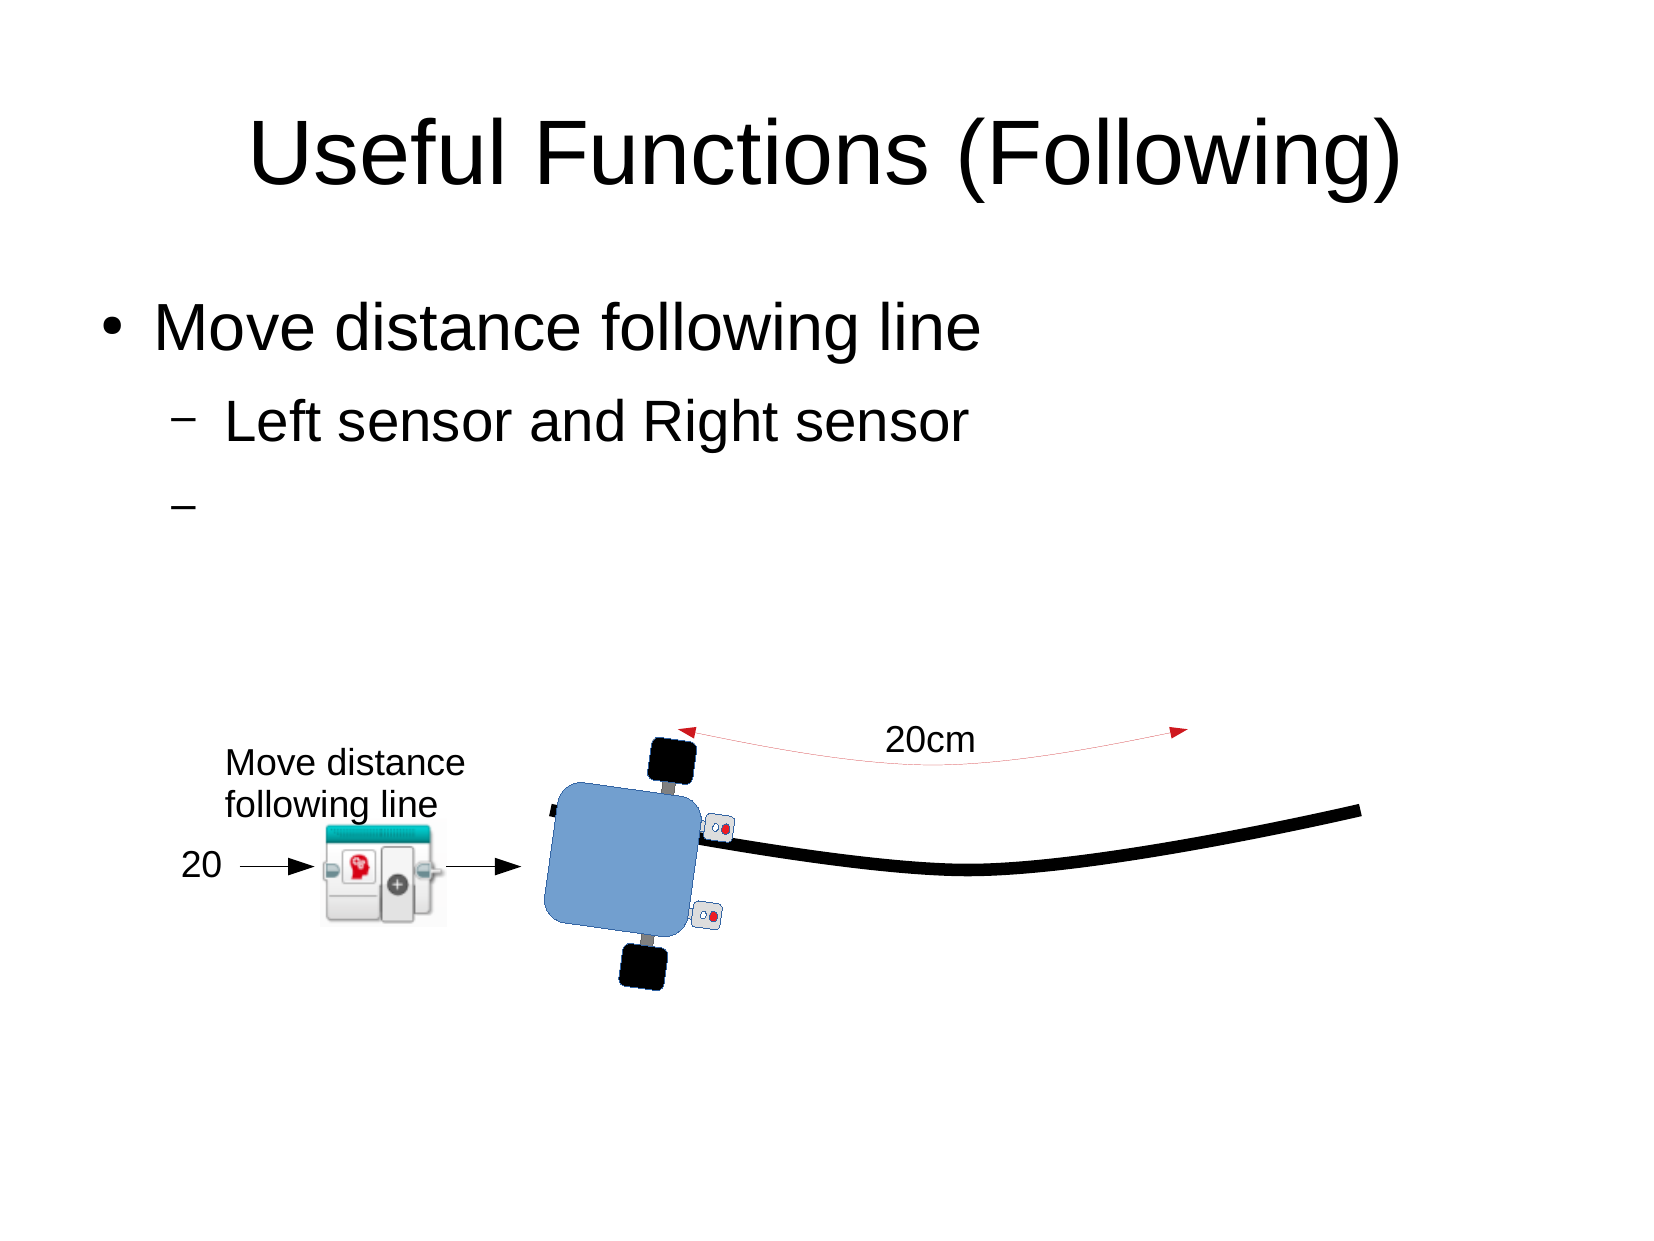

# Useful Functions (Following)
Move distance following line
Left sensor and Right sensor
20cm
Move distance
following line
20